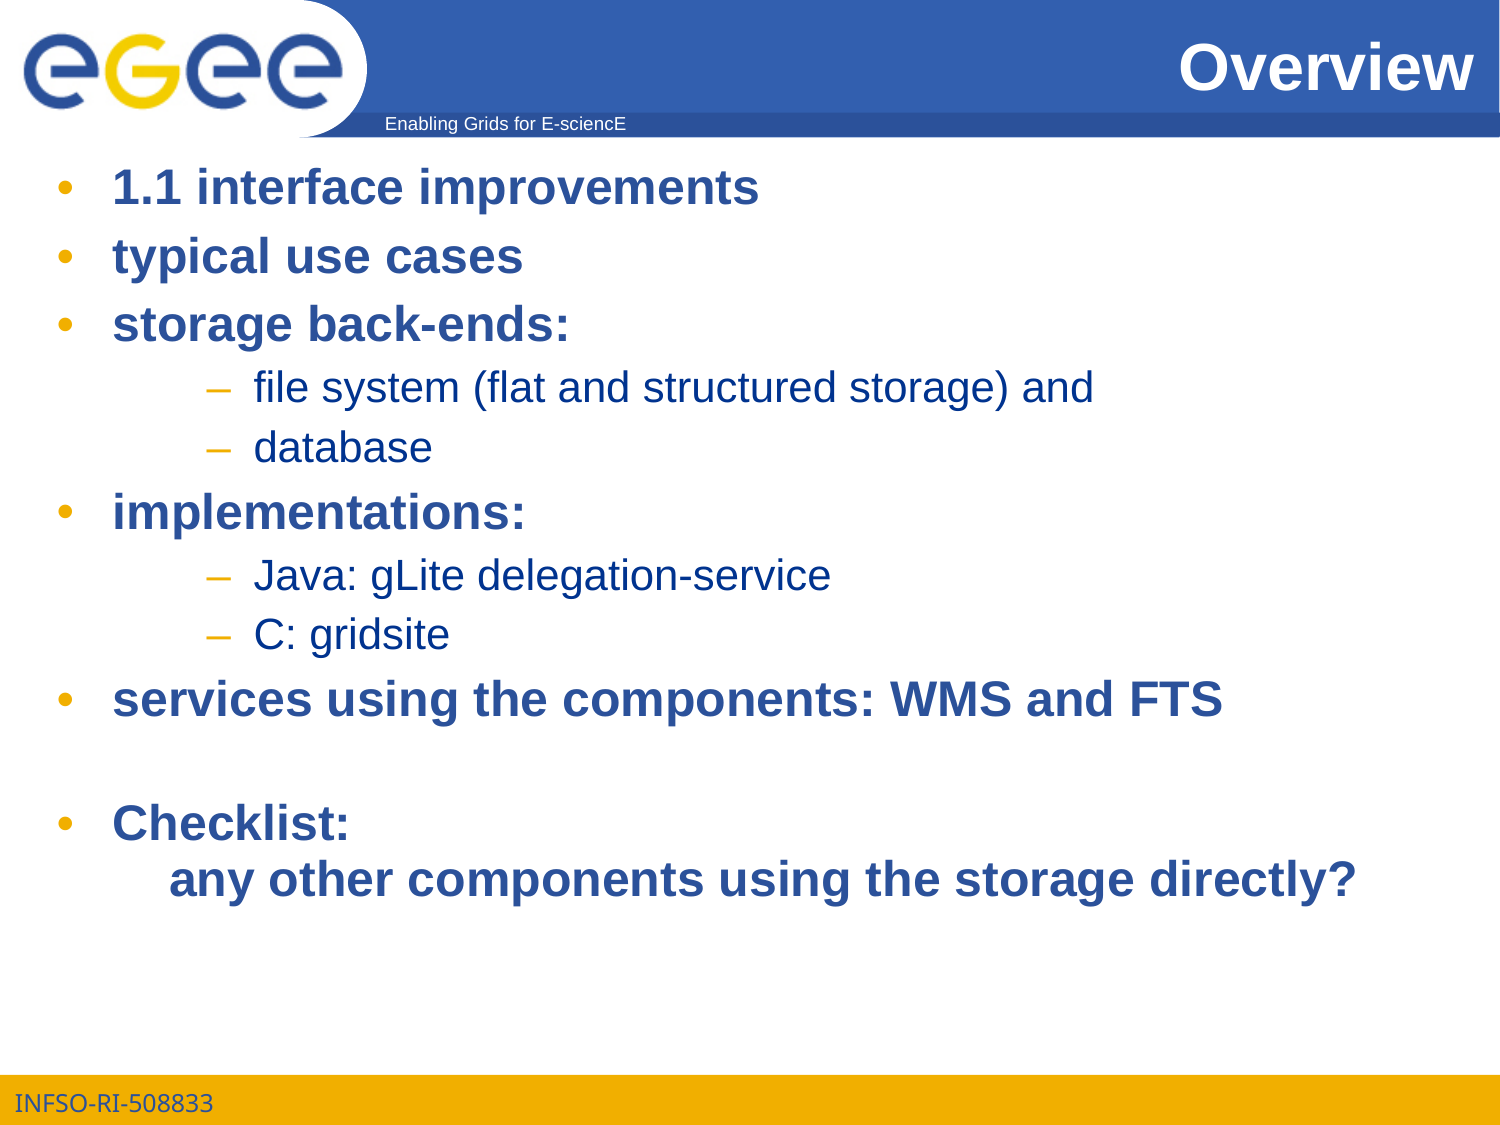

# Overview
1.1 interface improvements
typical use cases
storage back-ends:
file system (flat and structured storage) and
database
implementations:
Java: gLite delegation-service
C: gridsite
services using the components: WMS and FTS
Checklist:
any other components using the storage directly?